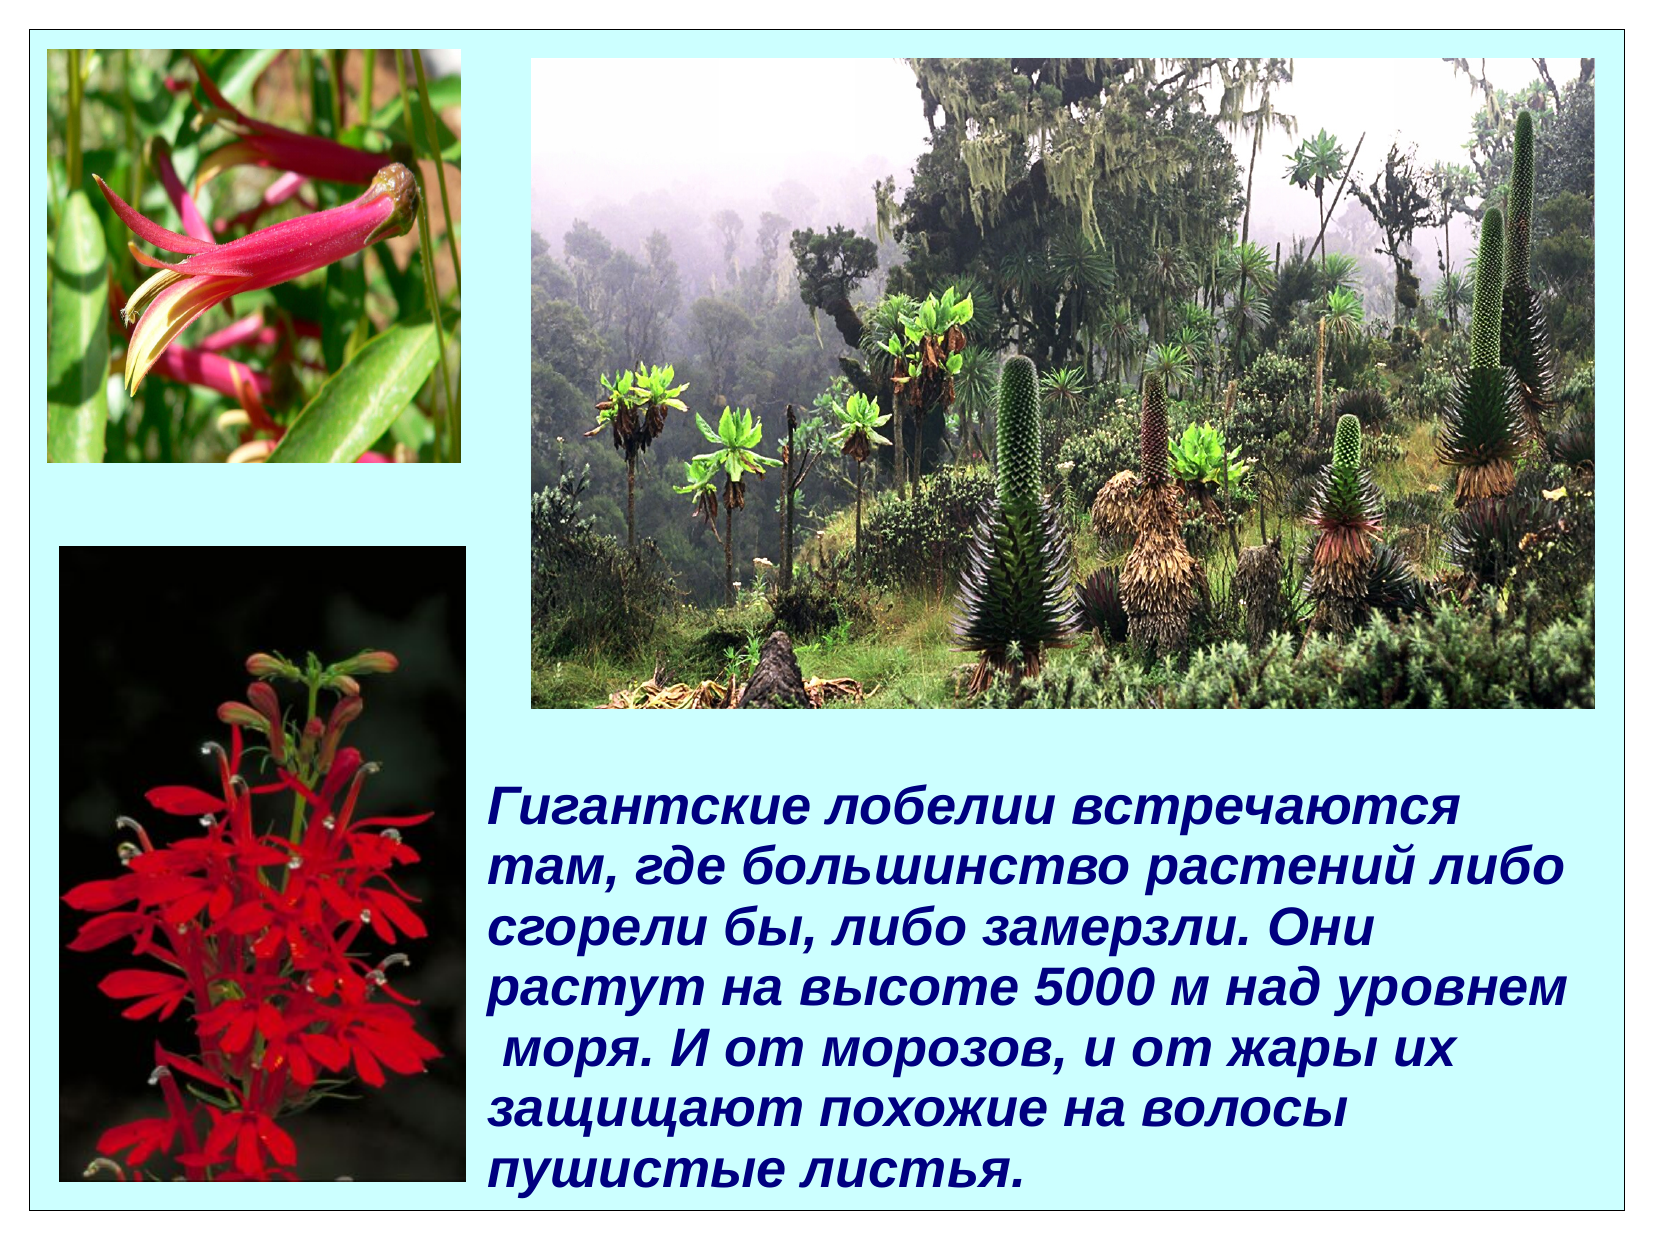

Гигантские лобелии встречаются там, где большинство растений либо сгорели бы, либо замерзли. Они растут на высоте 5000 м над уровнем моря. И от морозов, и от жары их защищают похожие на волосы пушистые листья.